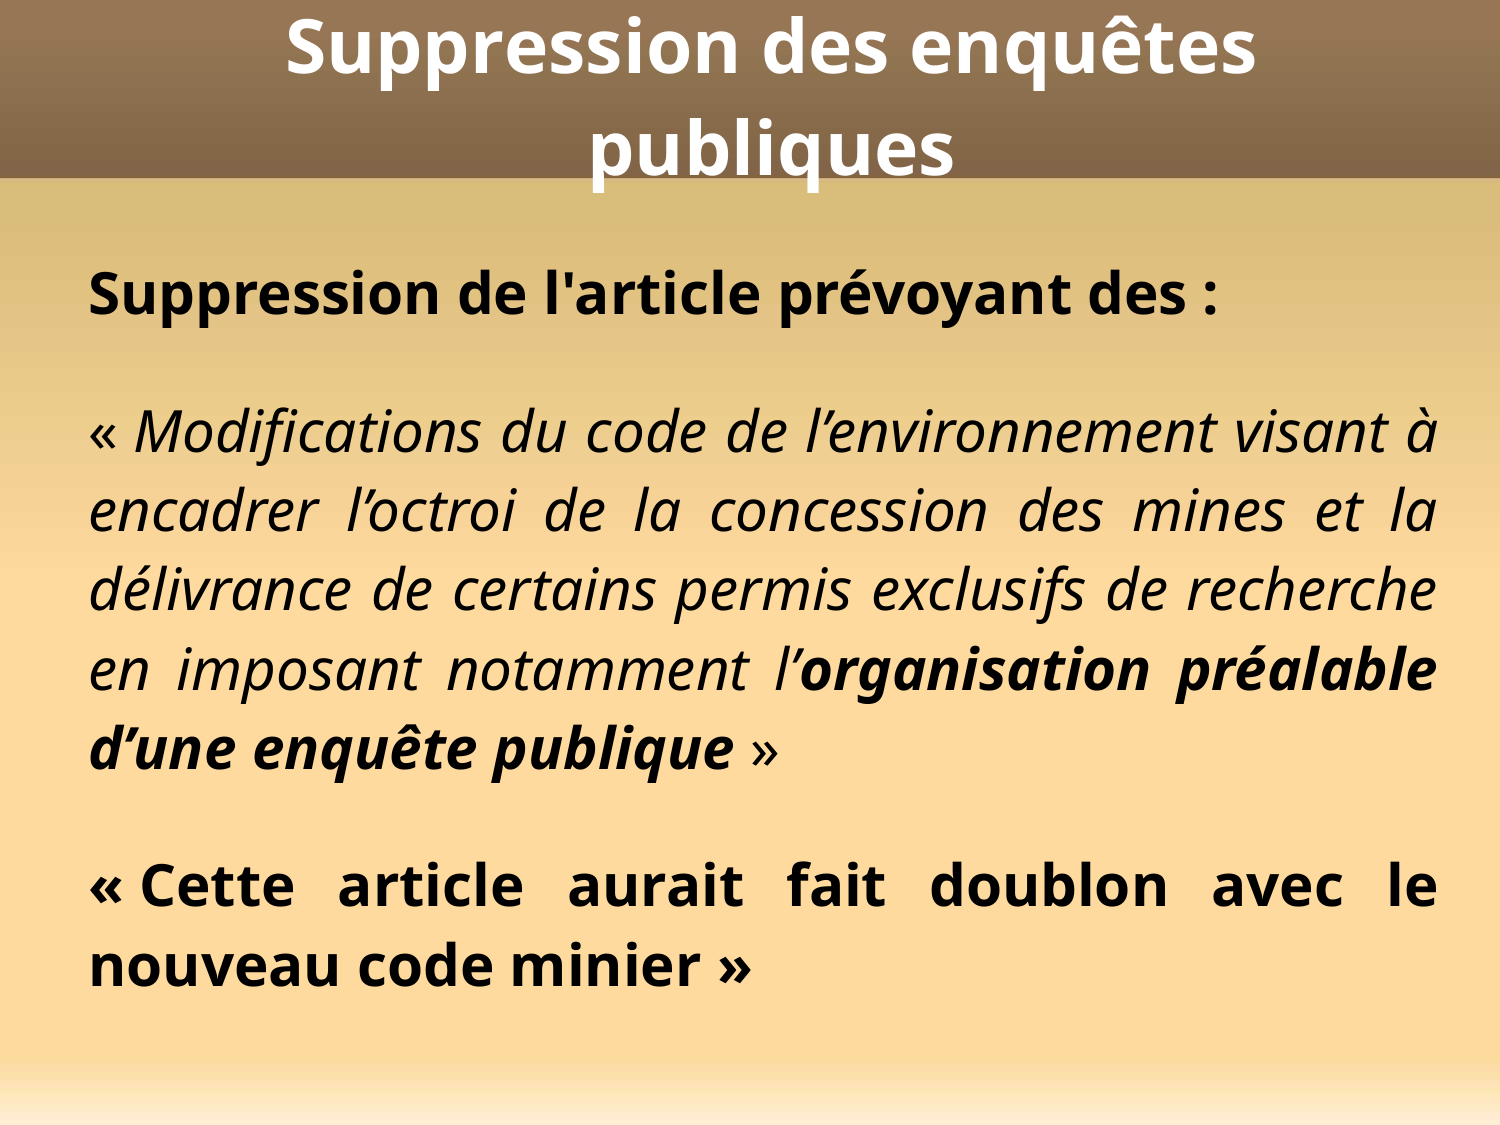

# Suppression des enquêtes publiques
Suppression de l'article prévoyant des :
« Modifications du code de l’environnement visant à encadrer l’octroi de la concession des mines et la délivrance de certains permis exclusifs de recherche en imposant notamment l’organisation préalable d’une enquête publique »
« Cette article aurait fait doublon avec le nouveau code minier »